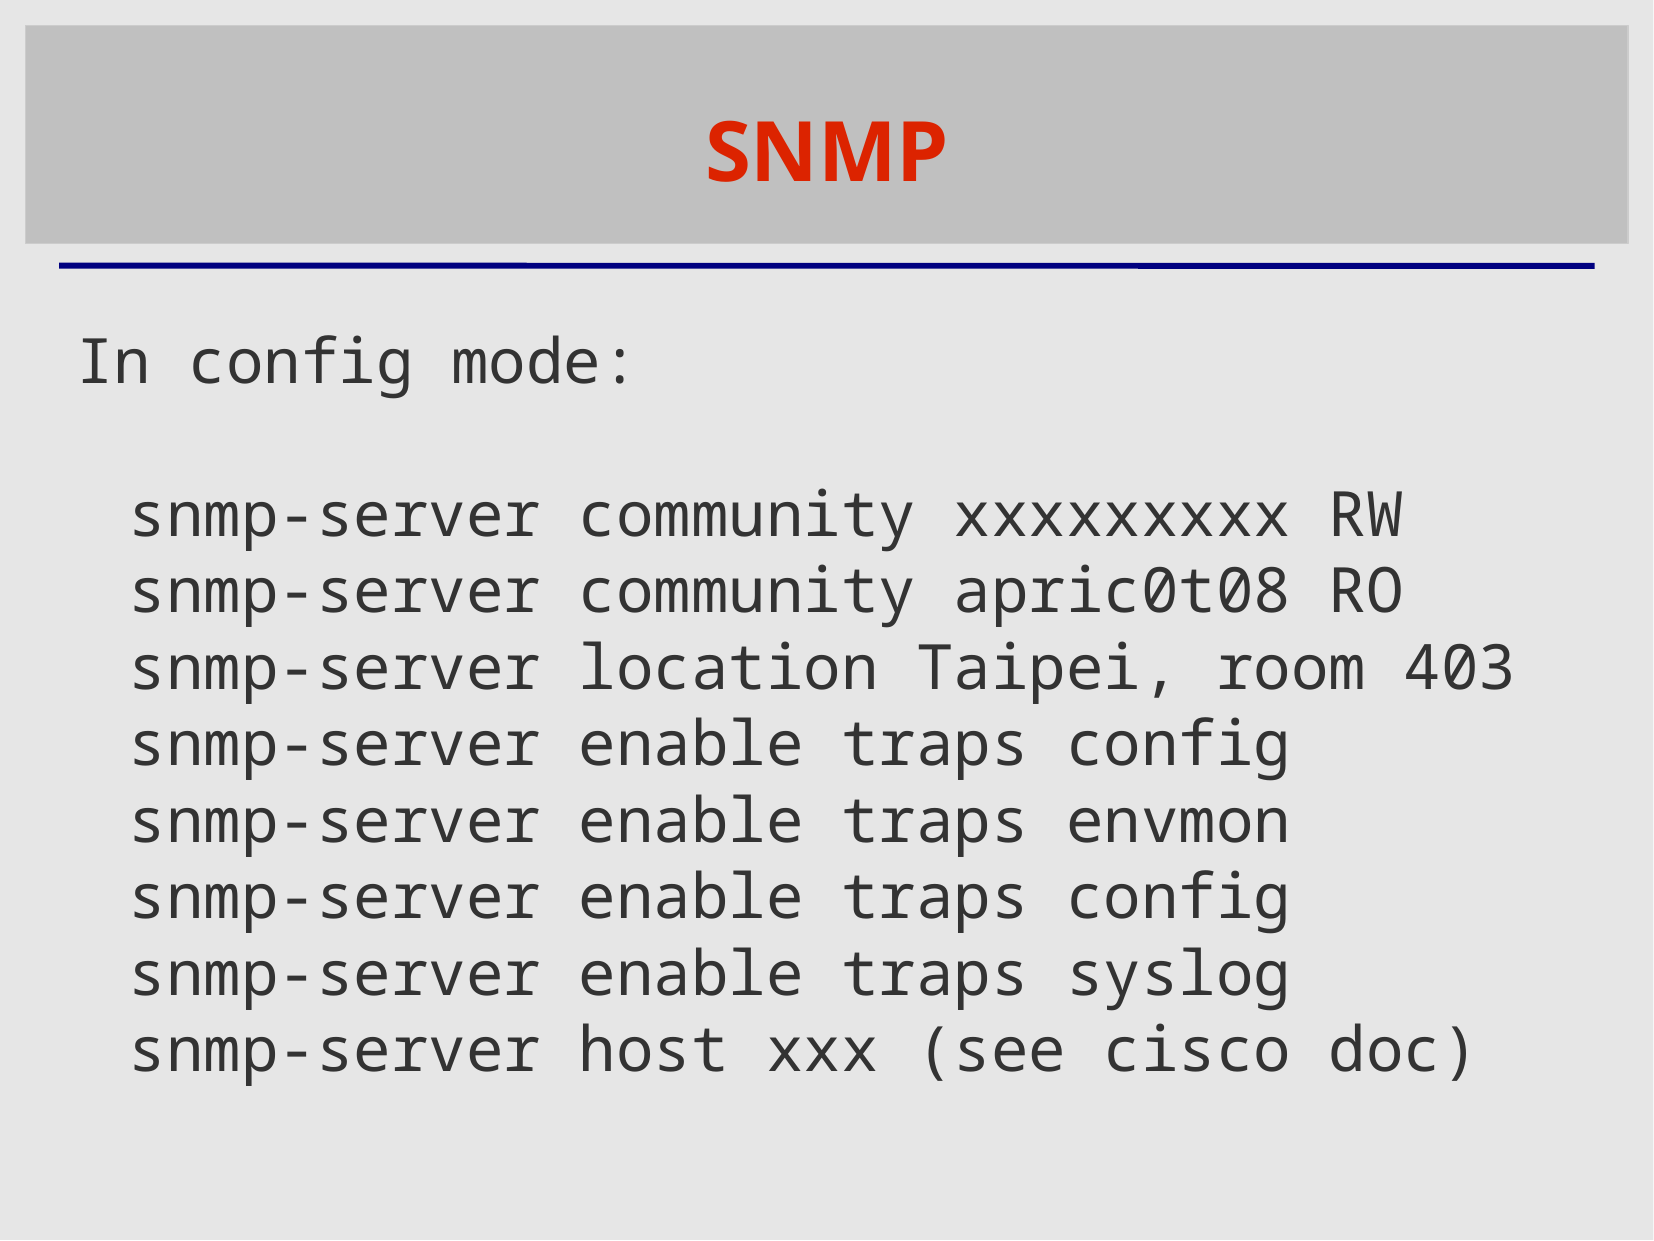

# SNMP
In config mode:
snmp-server community xxxxxxxxx RW
snmp-server community apric0t08 RO
snmp-server location Taipei, room 403
snmp-server enable traps config
snmp-server enable traps envmon
snmp-server enable traps config
snmp-server enable traps syslog
snmp-server host xxx (see cisco doc)